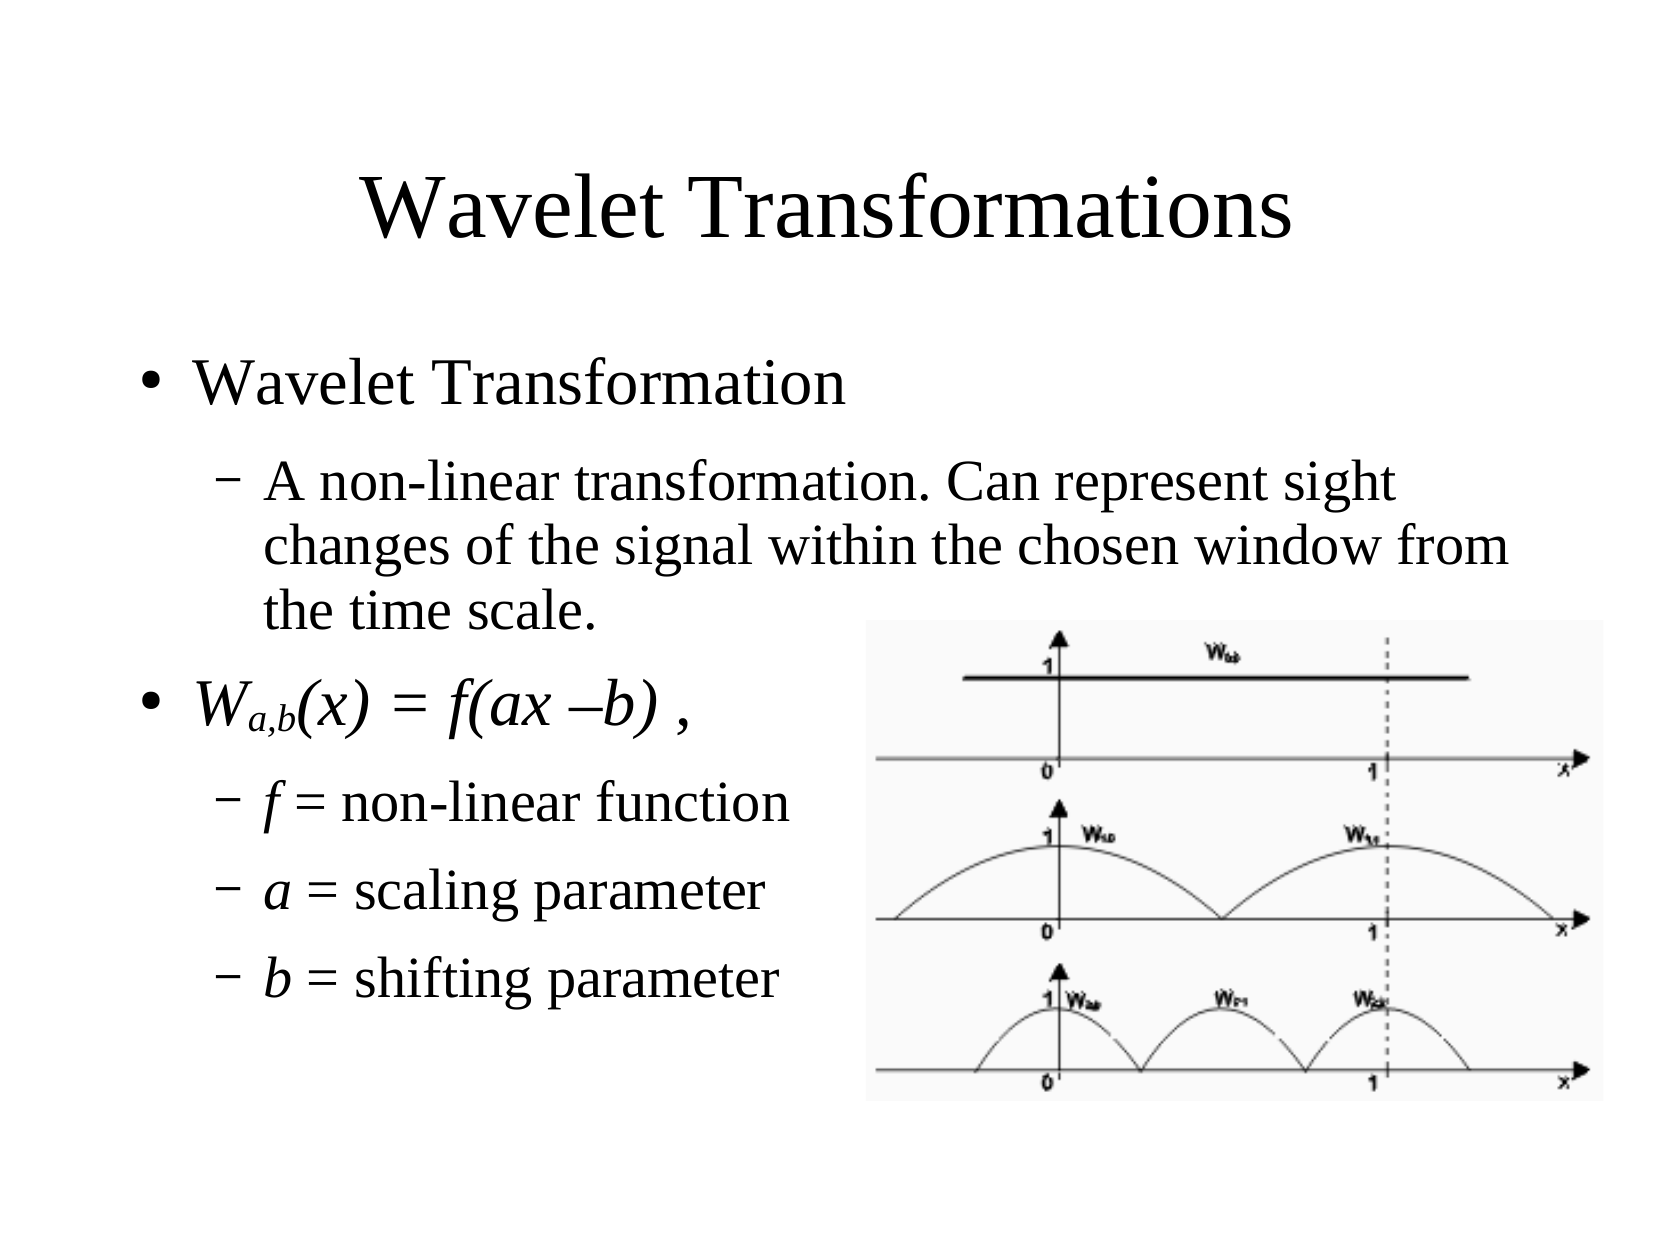

# Wavelet Transformations
Wavelet Transformation
A non-linear transformation. Can represent sight changes of the signal within the chosen window from the time scale.
Wa,b(x) = f(ax –b) ,
f = non-linear function
a = scaling parameter
b = shifting parameter